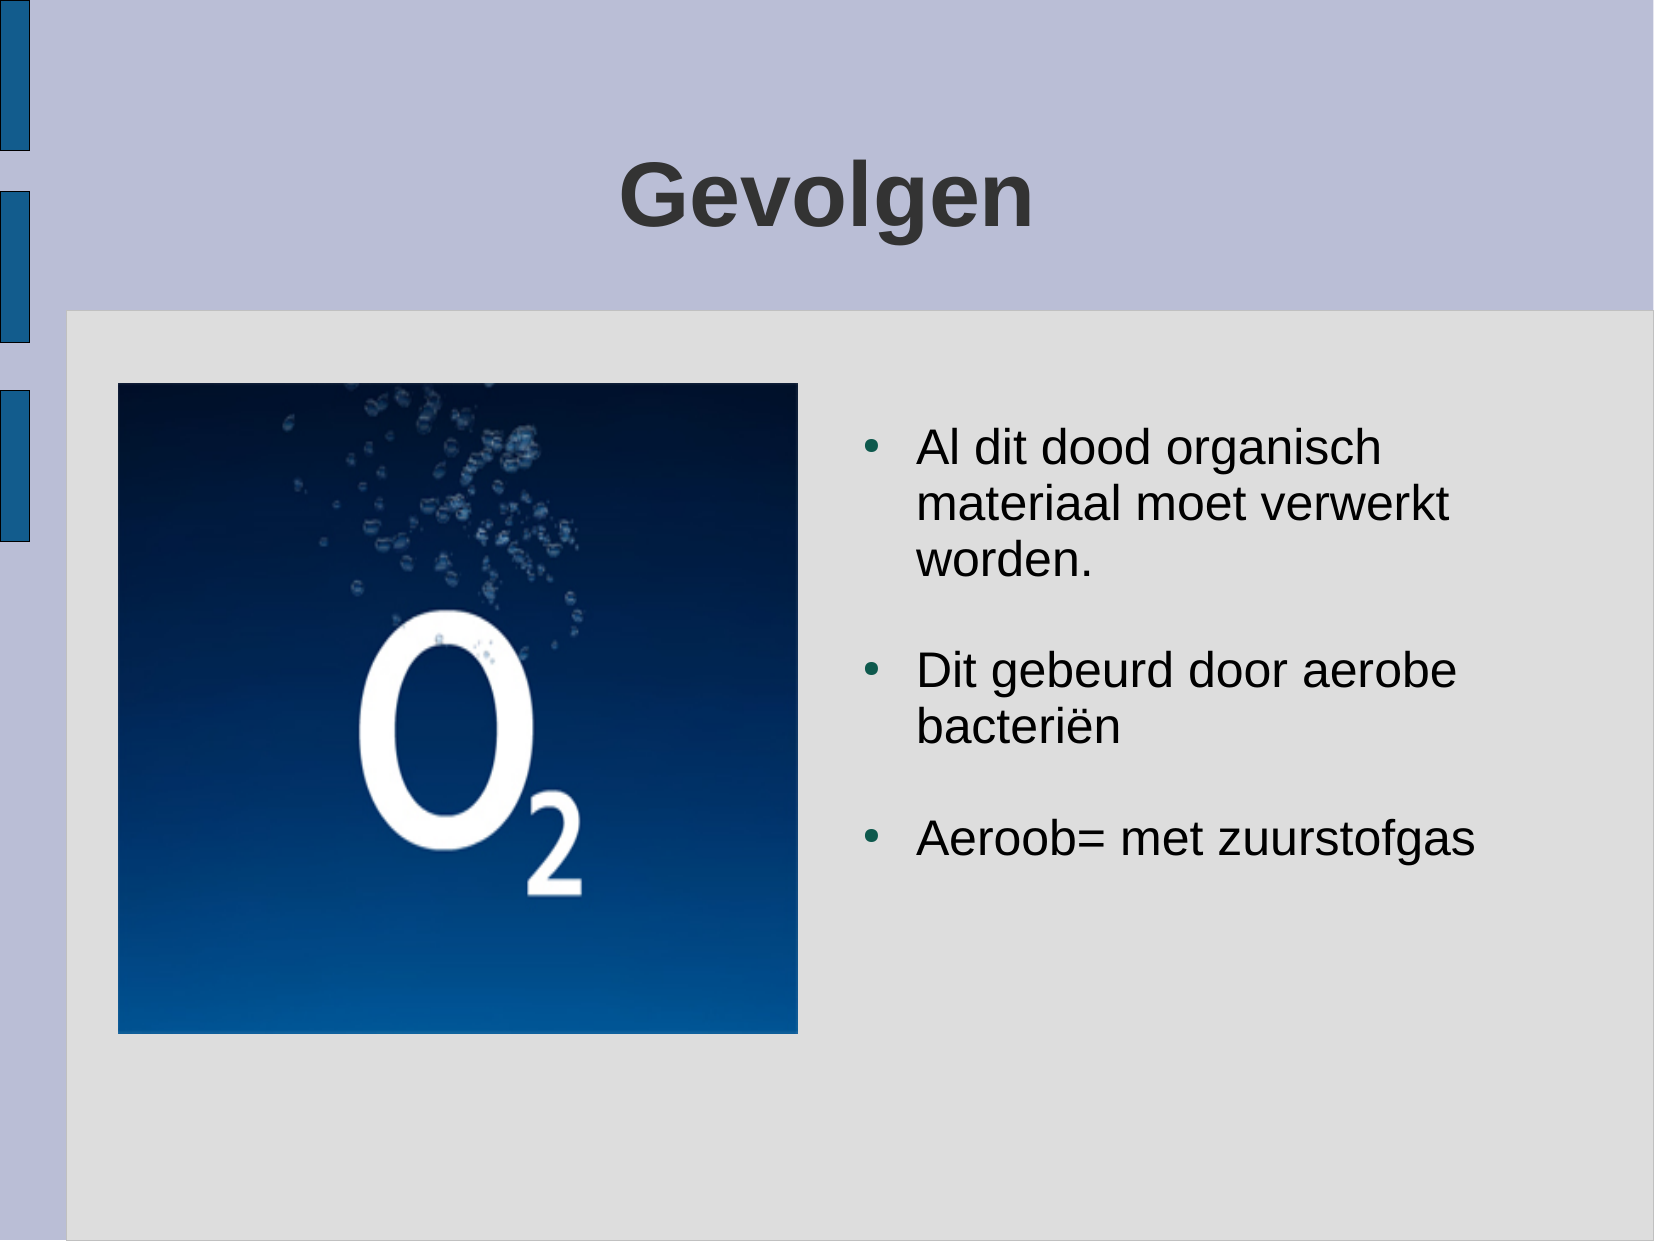

# Gevolgen
Al dit dood organisch materiaal moet verwerkt worden.
Dit gebeurd door aerobe bacteriën
Aeroob= met zuurstofgas